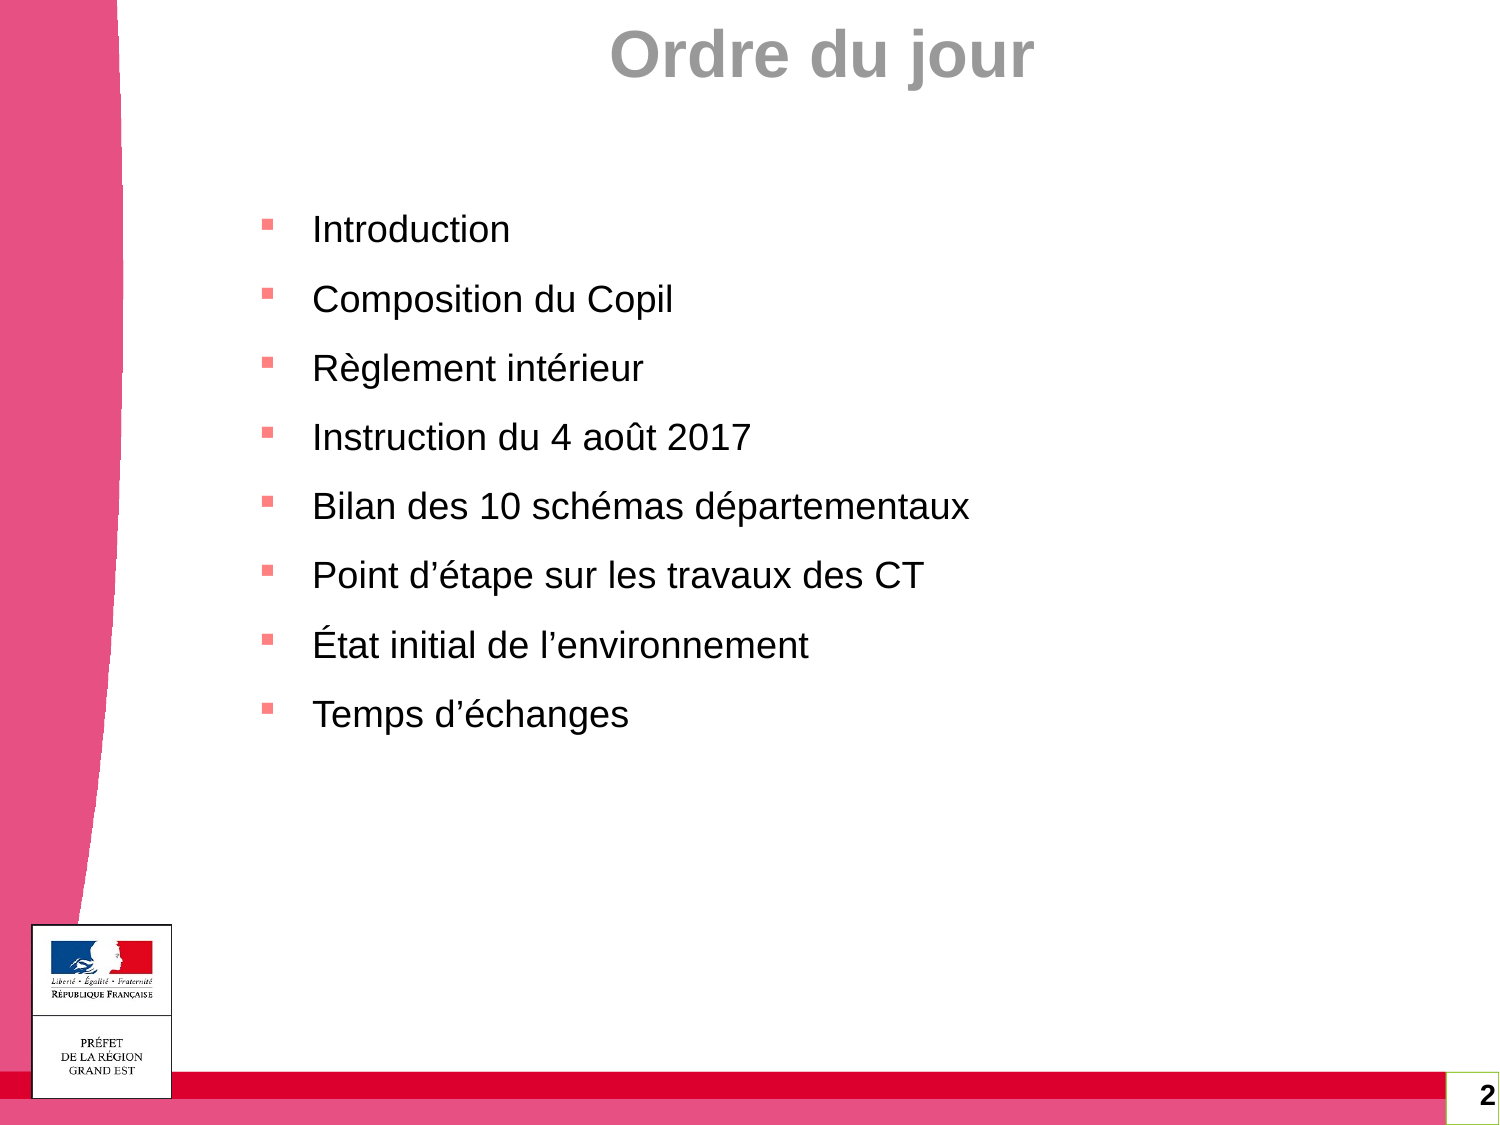

Ordre du jour
# Introduction
Composition du Copil
Règlement intérieur
Instruction du 4 août 2017
Bilan des 10 schémas départementaux
Point d’étape sur les travaux des CT
État initial de l’environnement
Temps d’échanges
2